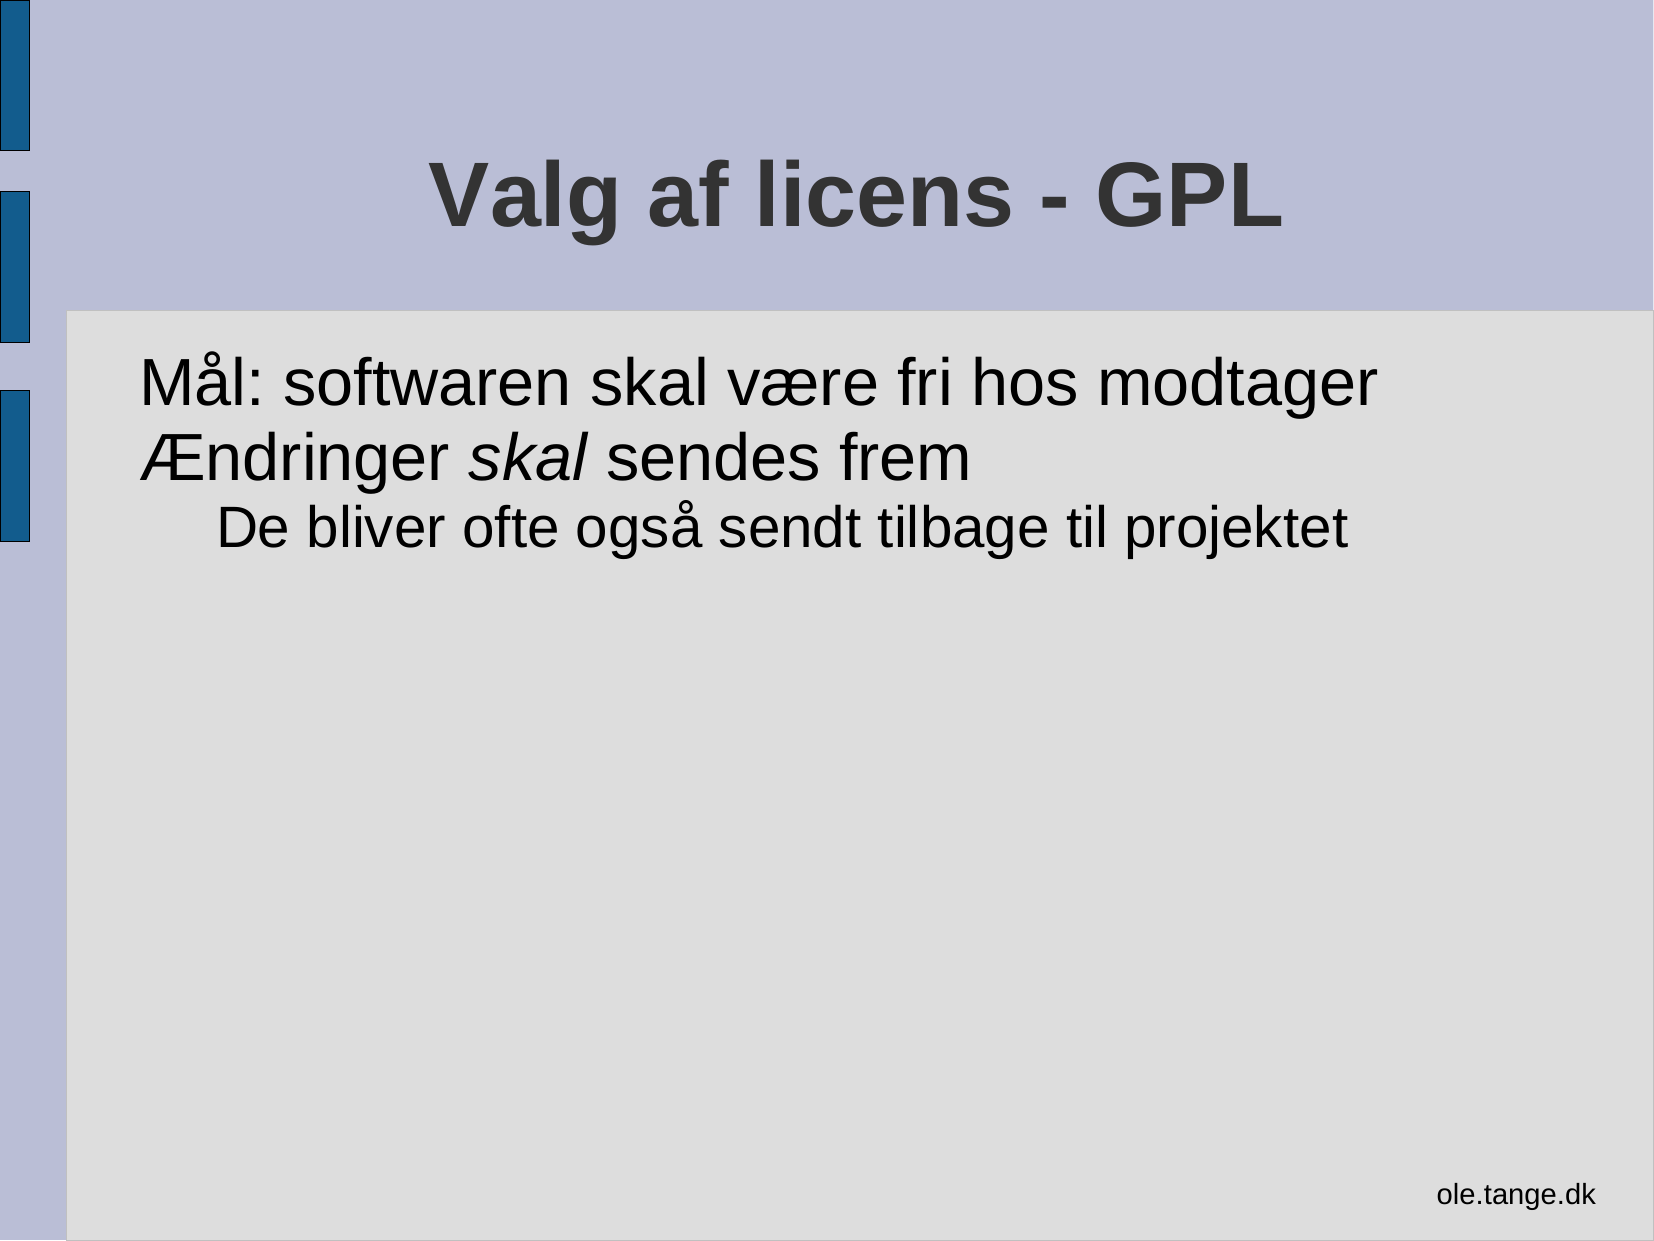

# Valg af licens - GPL
Mål: softwaren skal være fri hos modtager
Ændringer skal sendes frem
De bliver ofte også sendt tilbage til projektet